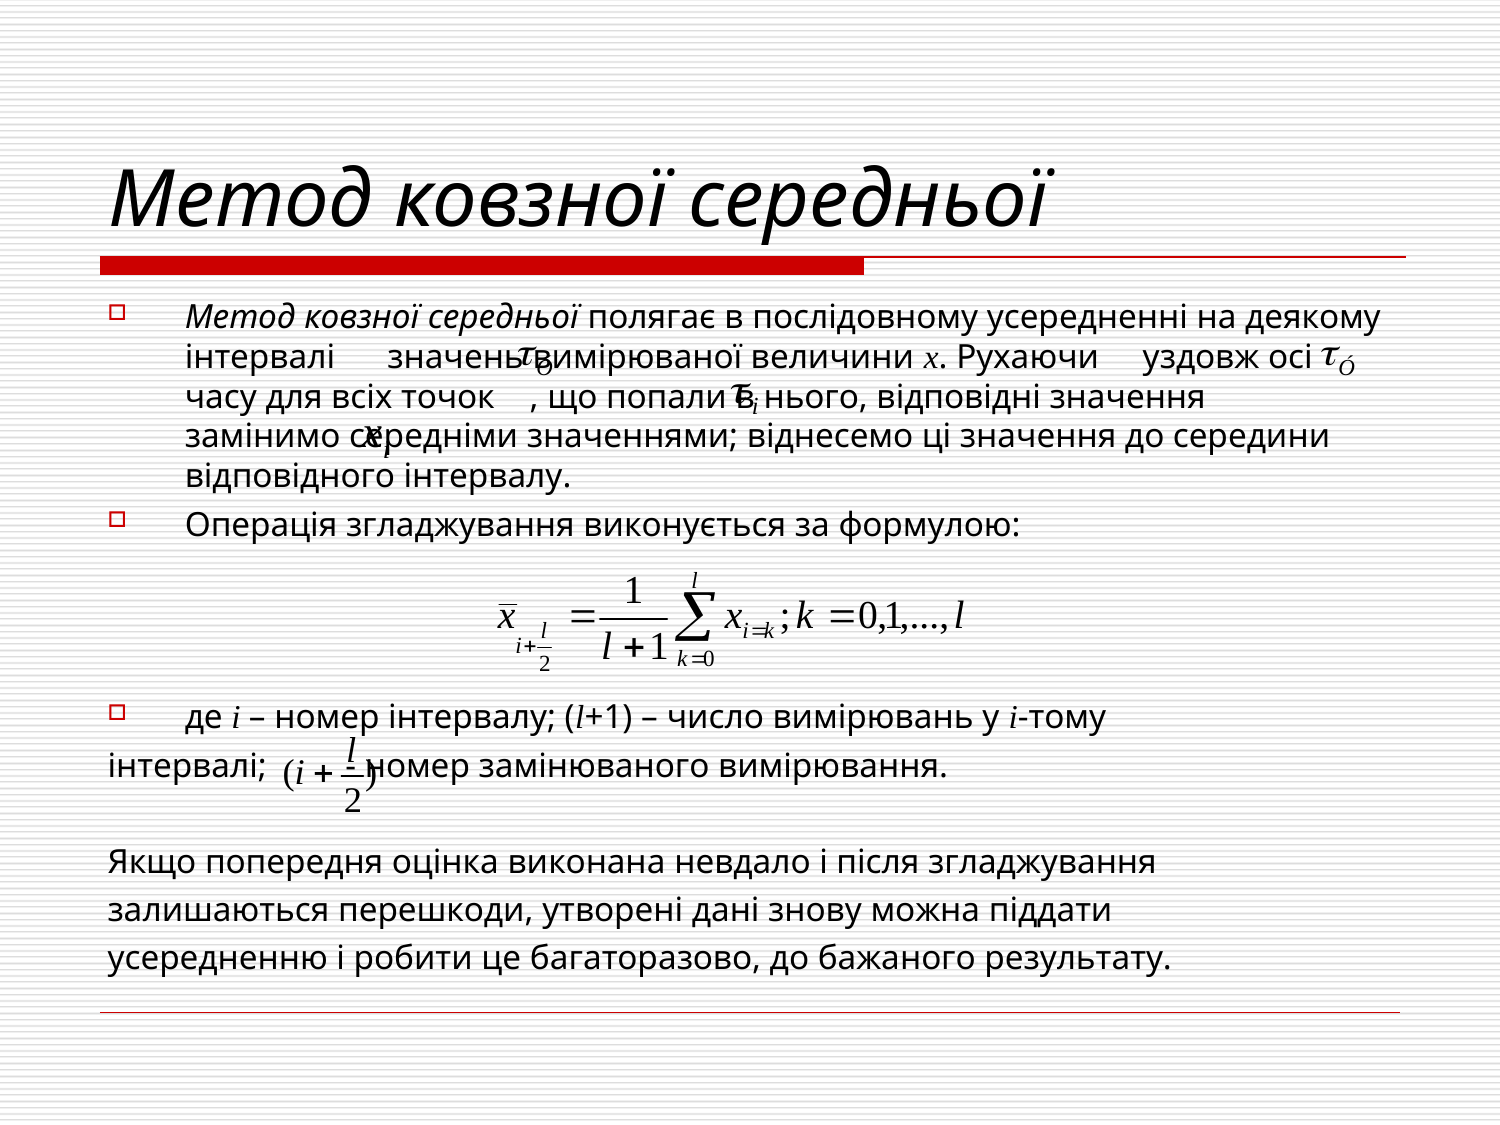

# Метод ковзної середньої
Метод ковзної середньої полягає в послідовному усередненні на деякому інтервалі значень вимірюваної величини х. Рухаючи уздовж осі часу для всіх точок , що попали в нього, відповідні значення замінимо середніми значеннями; віднесемо ці значення до середини відповідного інтервалу.
Операція згладжування виконується за формулою:
де і – номер інтервалу; (l+1) – число вимірювань у і-тому
інтервалі; - номер замінюваного вимірювання.
Якщо попередня оцінка виконана невдало і після згладжування
залишаються перешкоди, утворені дані знову можна піддати
усередненню і робити це багаторазово, до бажаного результату.